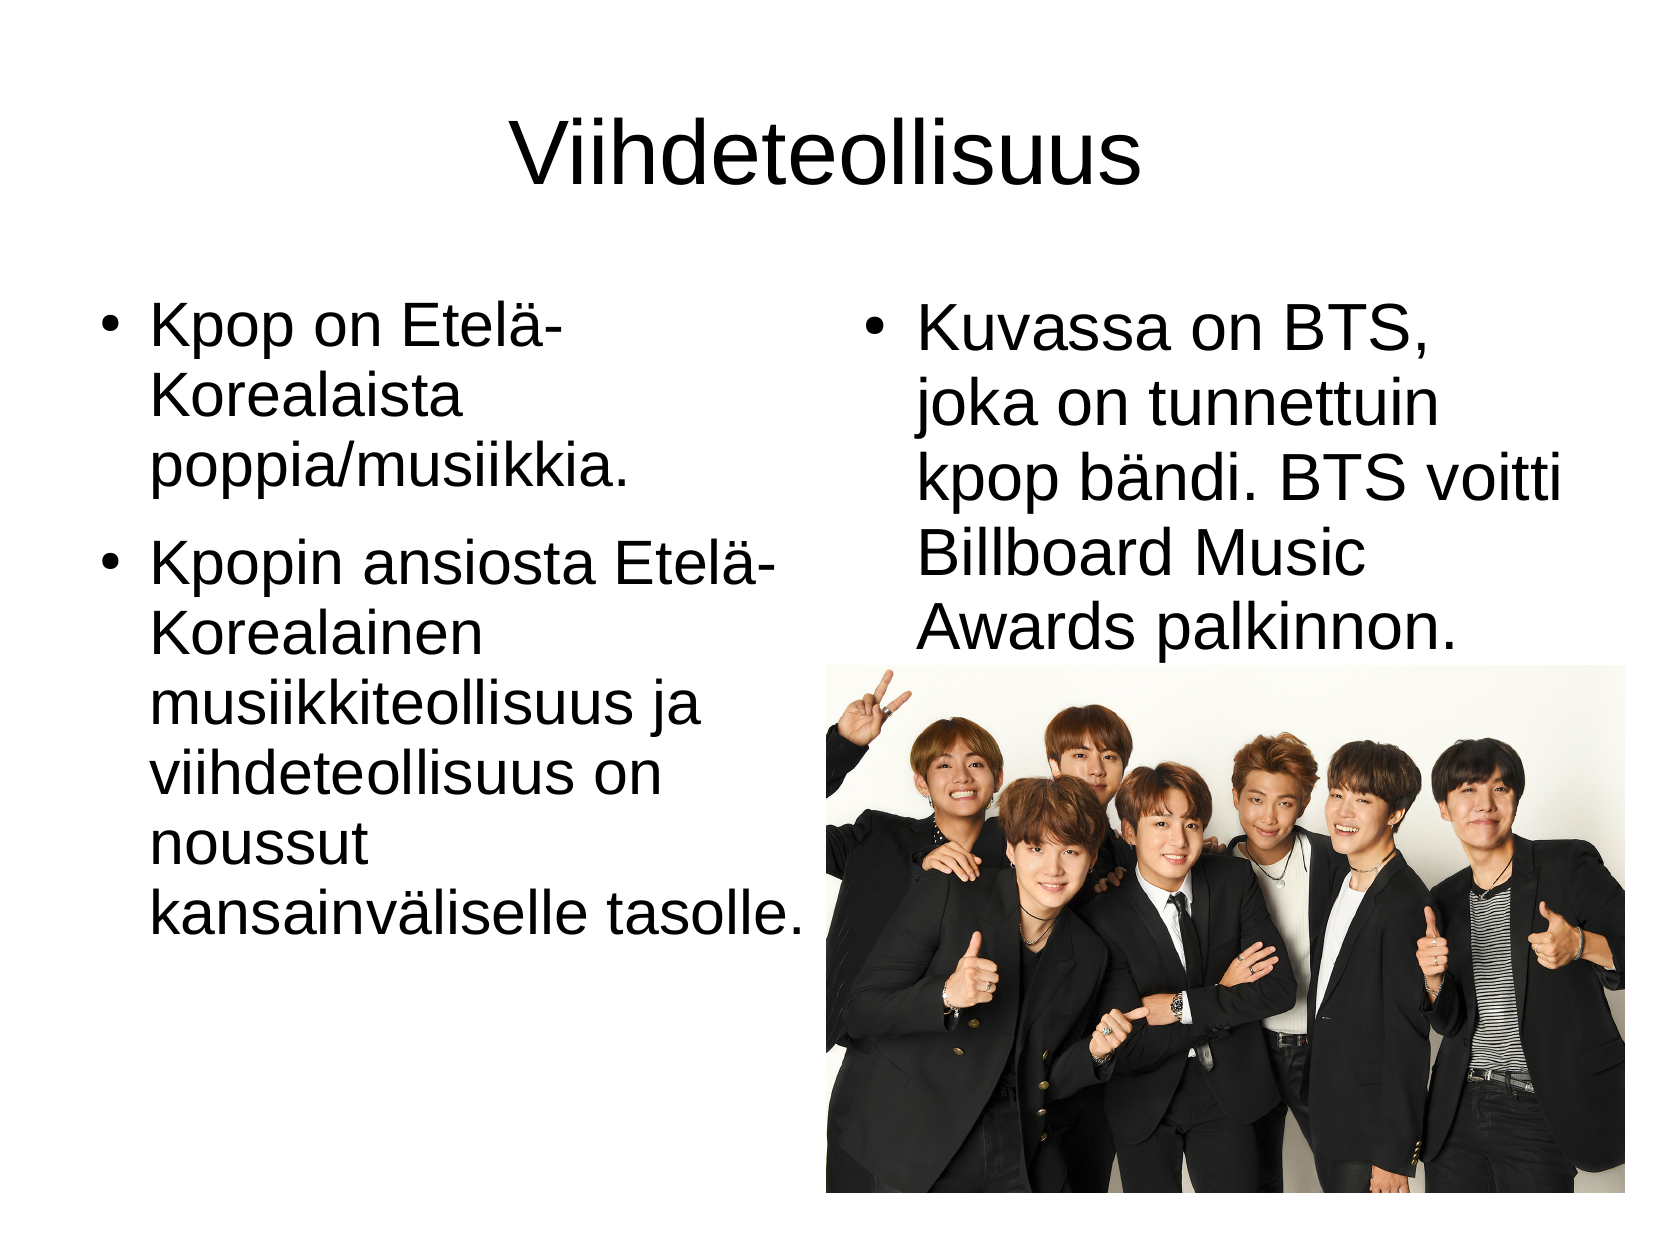

# Viihdeteollisuus
Kpop on Etelä-Korealaista poppia/musiikkia.
Kpopin ansiosta Etelä-Korealainen musiikkiteollisuus ja viihdeteollisuus on noussut kansainväliselle tasolle.
Kuvassa on BTS, joka on tunnettuin kpop bändi. BTS voitti Billboard Music Awards palkinnon.